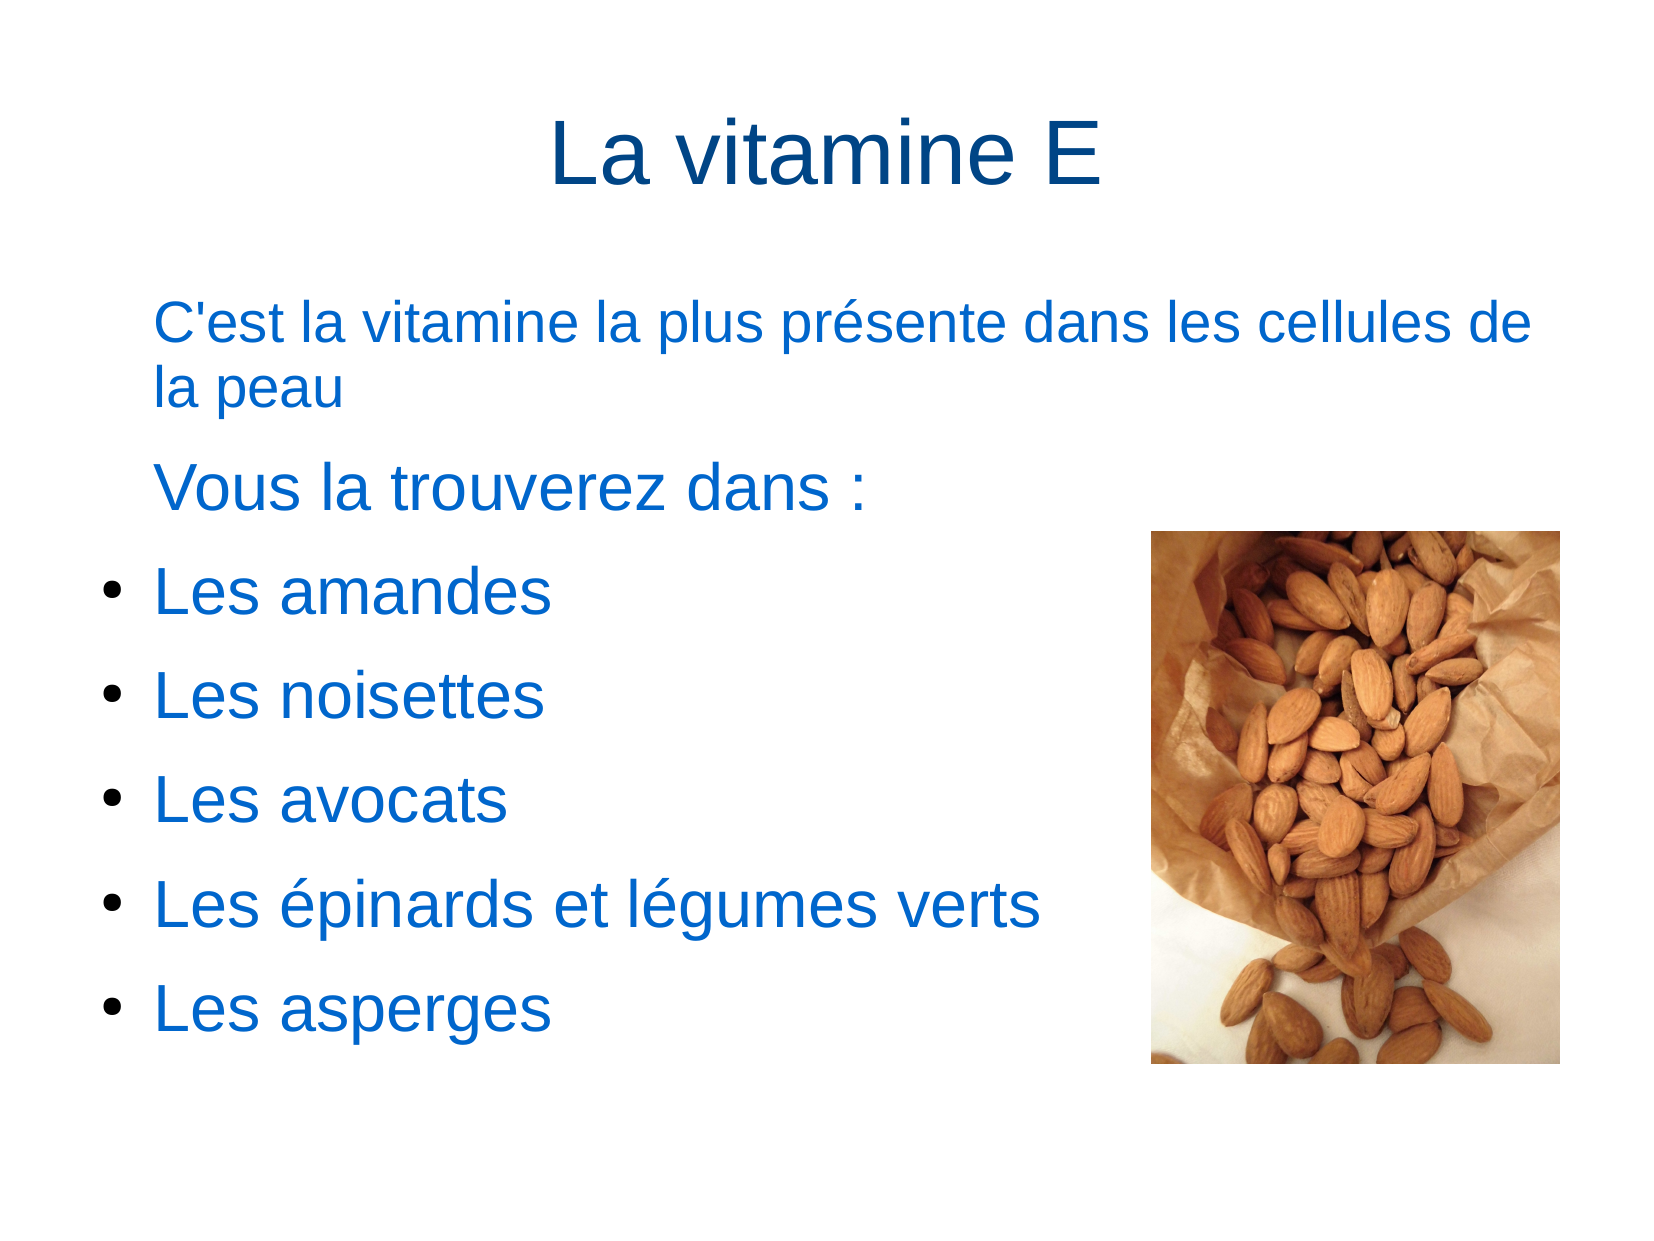

# La vitamine E
C'est la vitamine la plus présente dans les cellules de la peau
Vous la trouverez dans :
Les amandes
Les noisettes
Les avocats
Les épinards et légumes verts
Les asperges